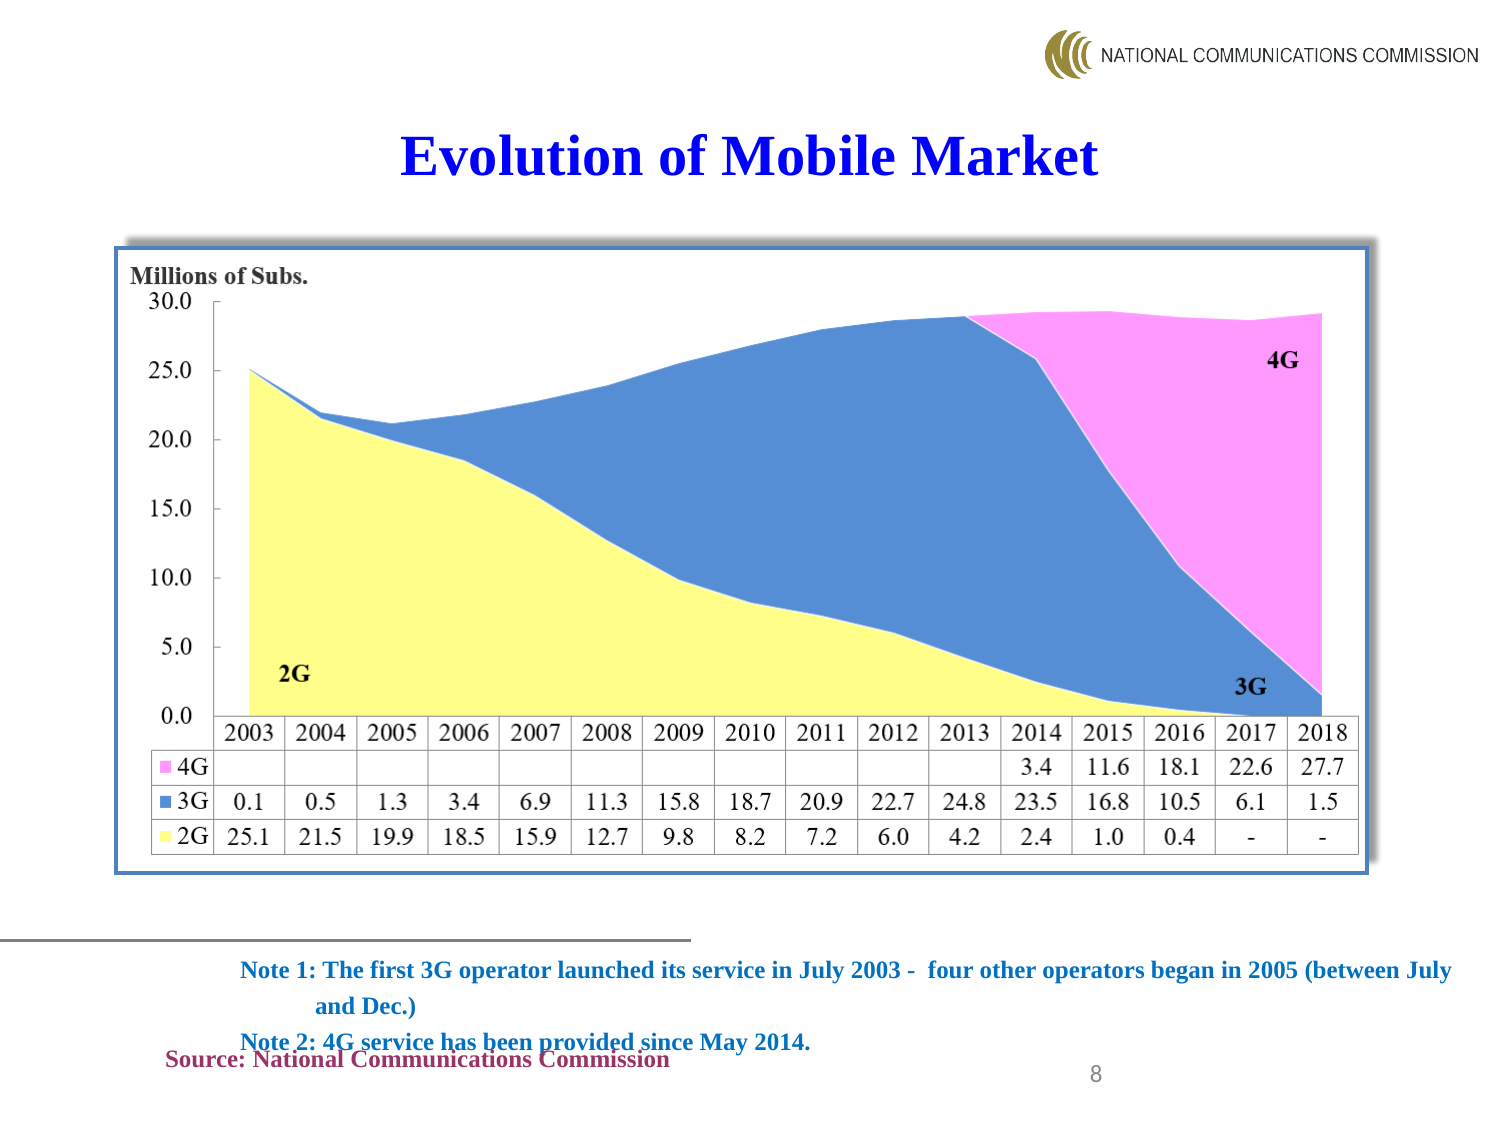

Evolution of Mobile Market
Note 1: The first 3G operator launched its service in July 2003 - four other operators began in 2005 (between July and Dec.)
Note 2: 4G service has been provided since May 2014.
Source: National Communications Commission